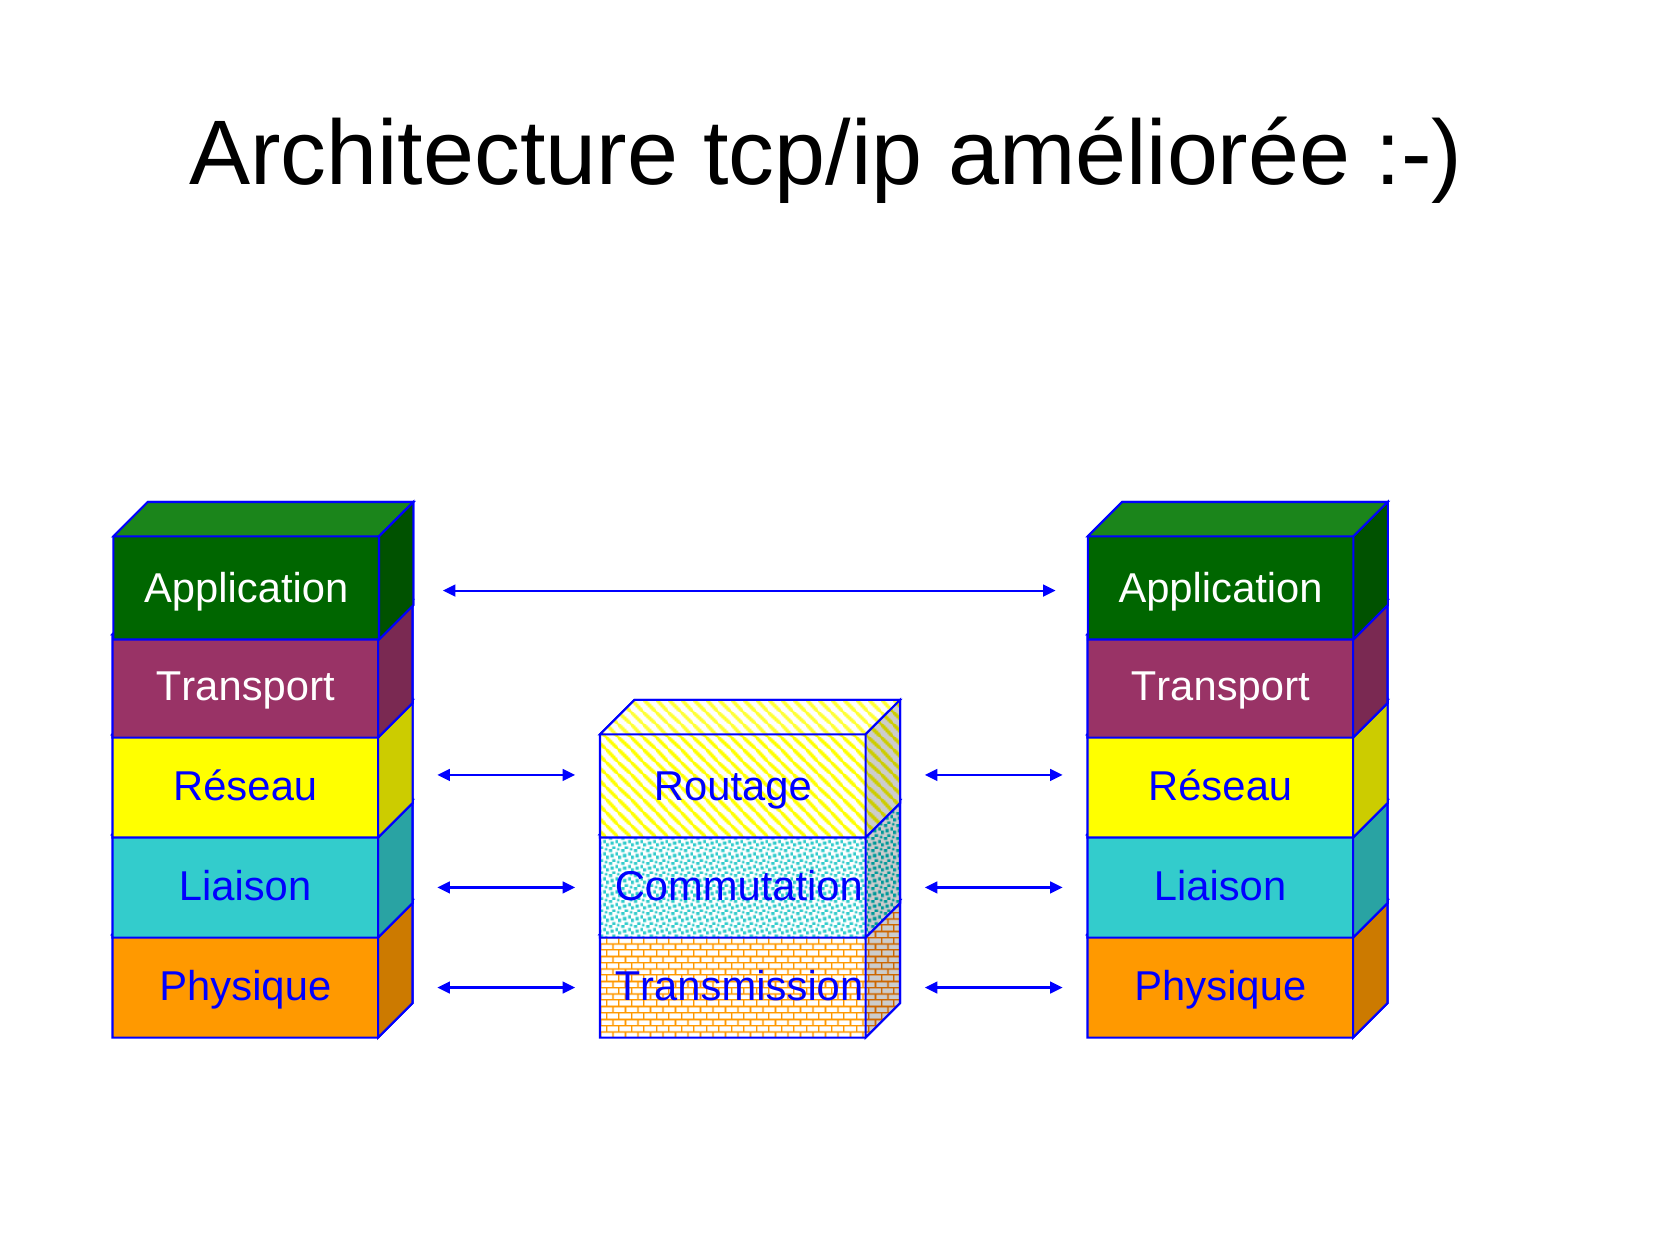

# Architecture tcp/ip améliorée :-)
Application
Application
Transport
Transport
Réseau
Routage
Réseau
Liaison
Commutation
Liaison
Physique
Transmission
Physique